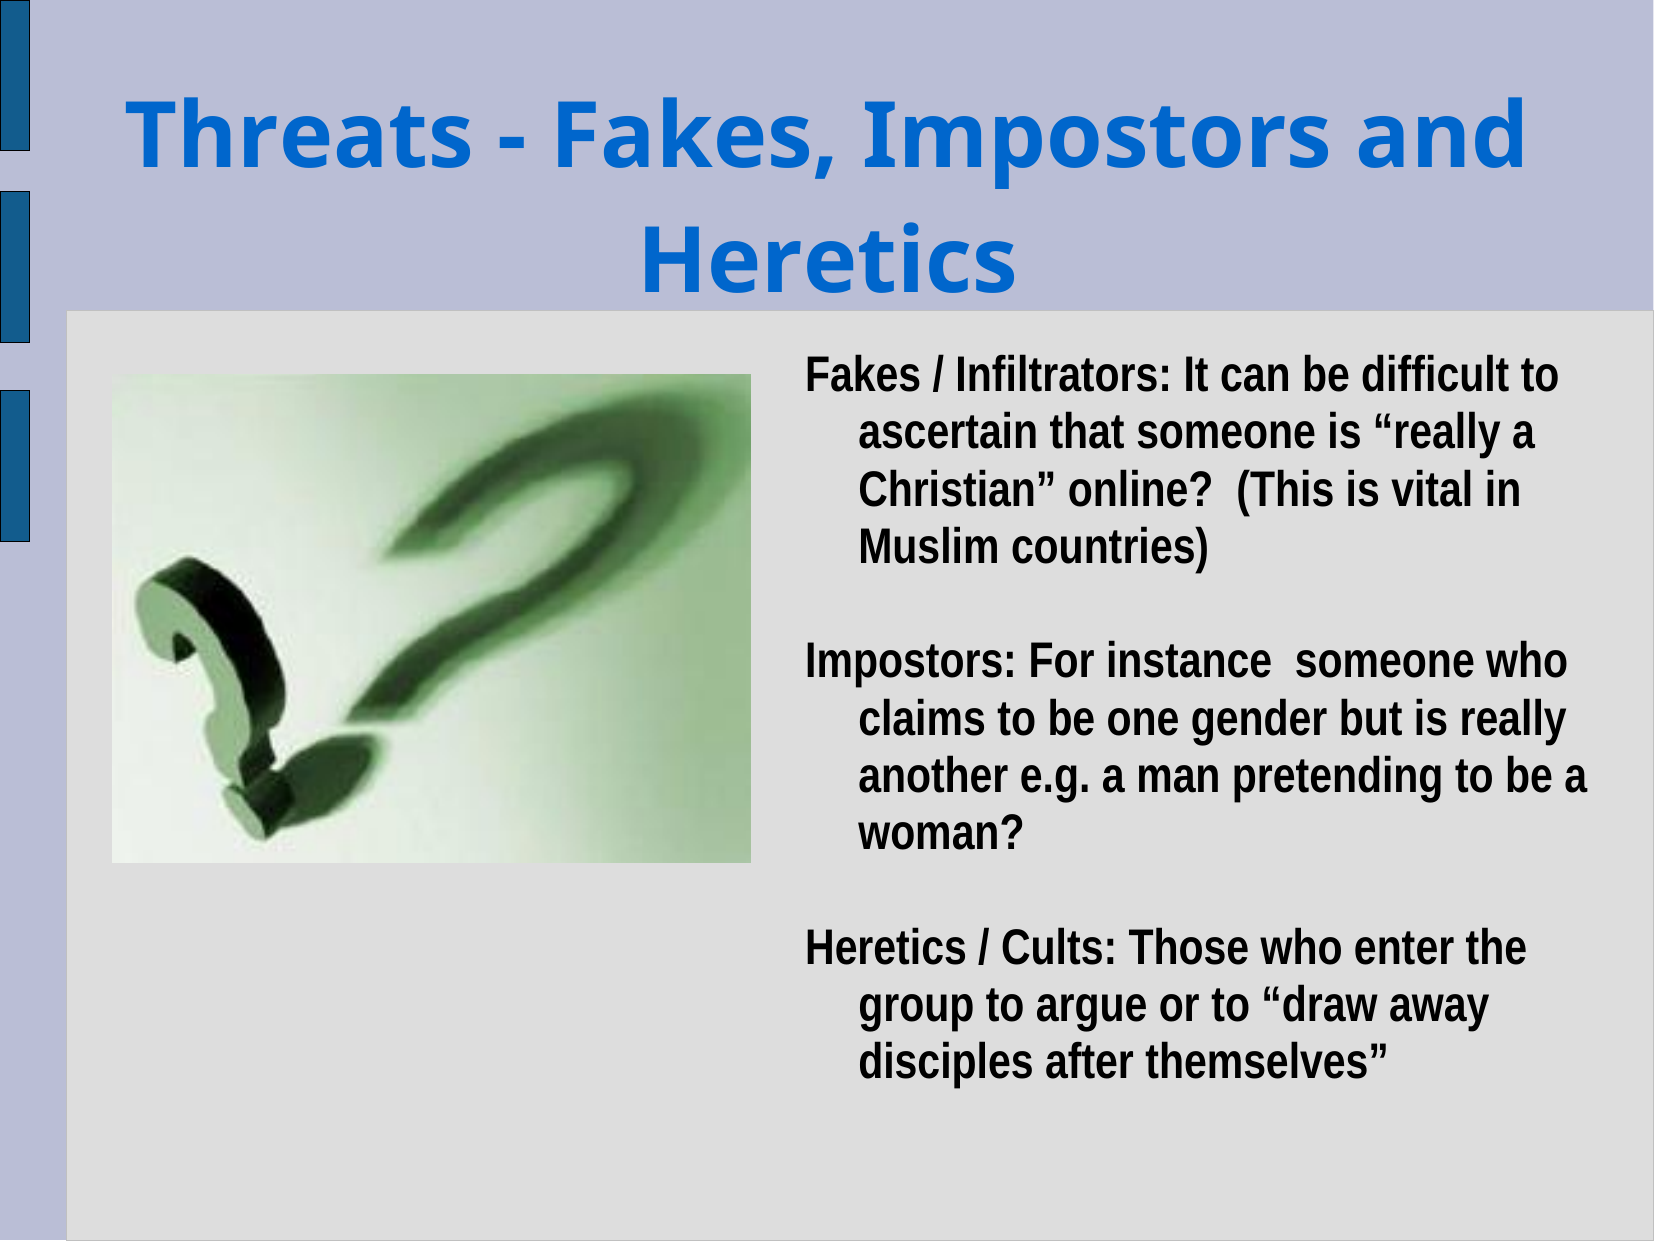

# Threats - Fakes, Impostors and Heretics
Fakes / Infiltrators: It can be difficult to ascertain that someone is “really a Christian” online? (This is vital in Muslim countries)
Impostors: For instance someone who claims to be one gender but is really another e.g. a man pretending to be a woman?
Heretics / Cults: Those who enter the group to argue or to “draw away disciples after themselves”